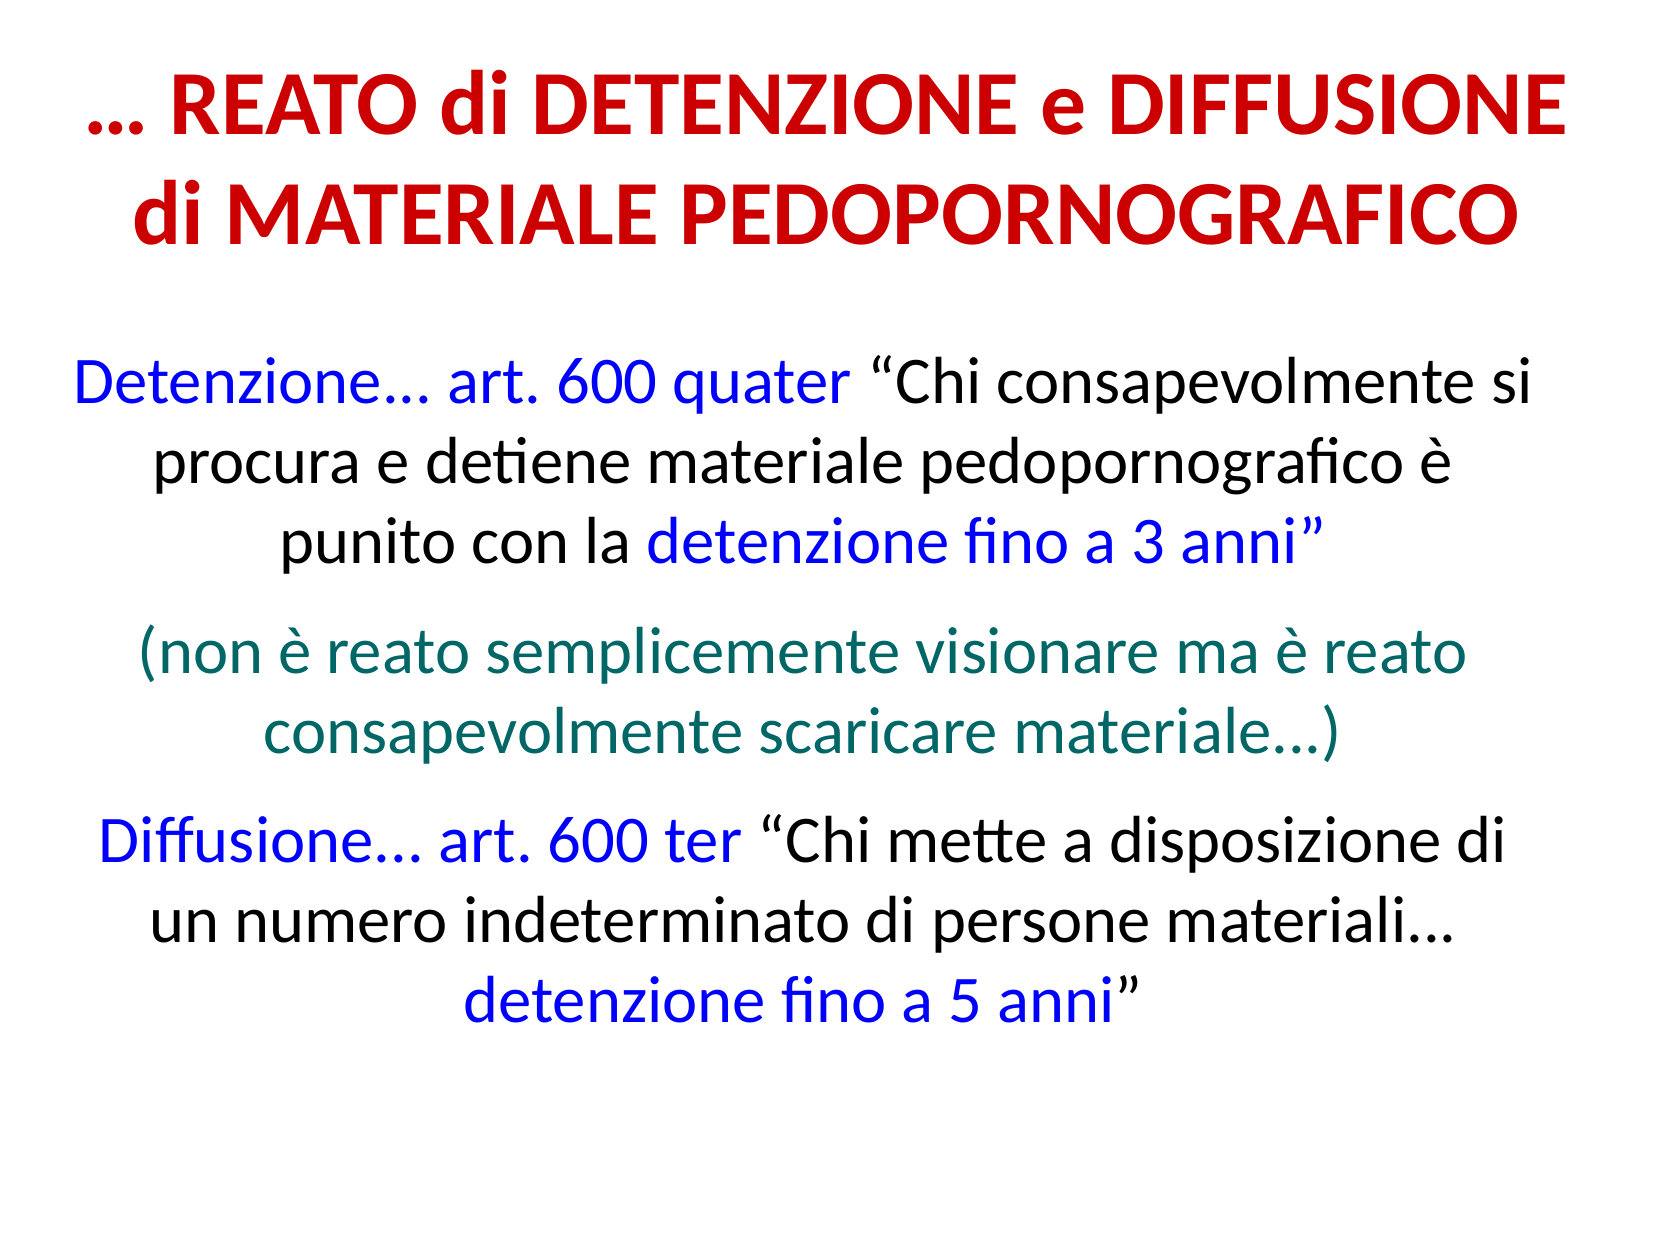

# … REATO di DETENZIONE e DIFFUSIONE di MATERIALE PEDOPORNOGRAFICO
Detenzione... art. 600 quater “Chi consapevolmente si procura e detiene materiale pedopornografico è punito con la detenzione fino a 3 anni”
(non è reato semplicemente visionare ma è reato consapevolmente scaricare materiale...)
Diffusione... art. 600 ter “Chi mette a disposizione di un numero indeterminato di persone materiali... detenzione fino a 5 anni”